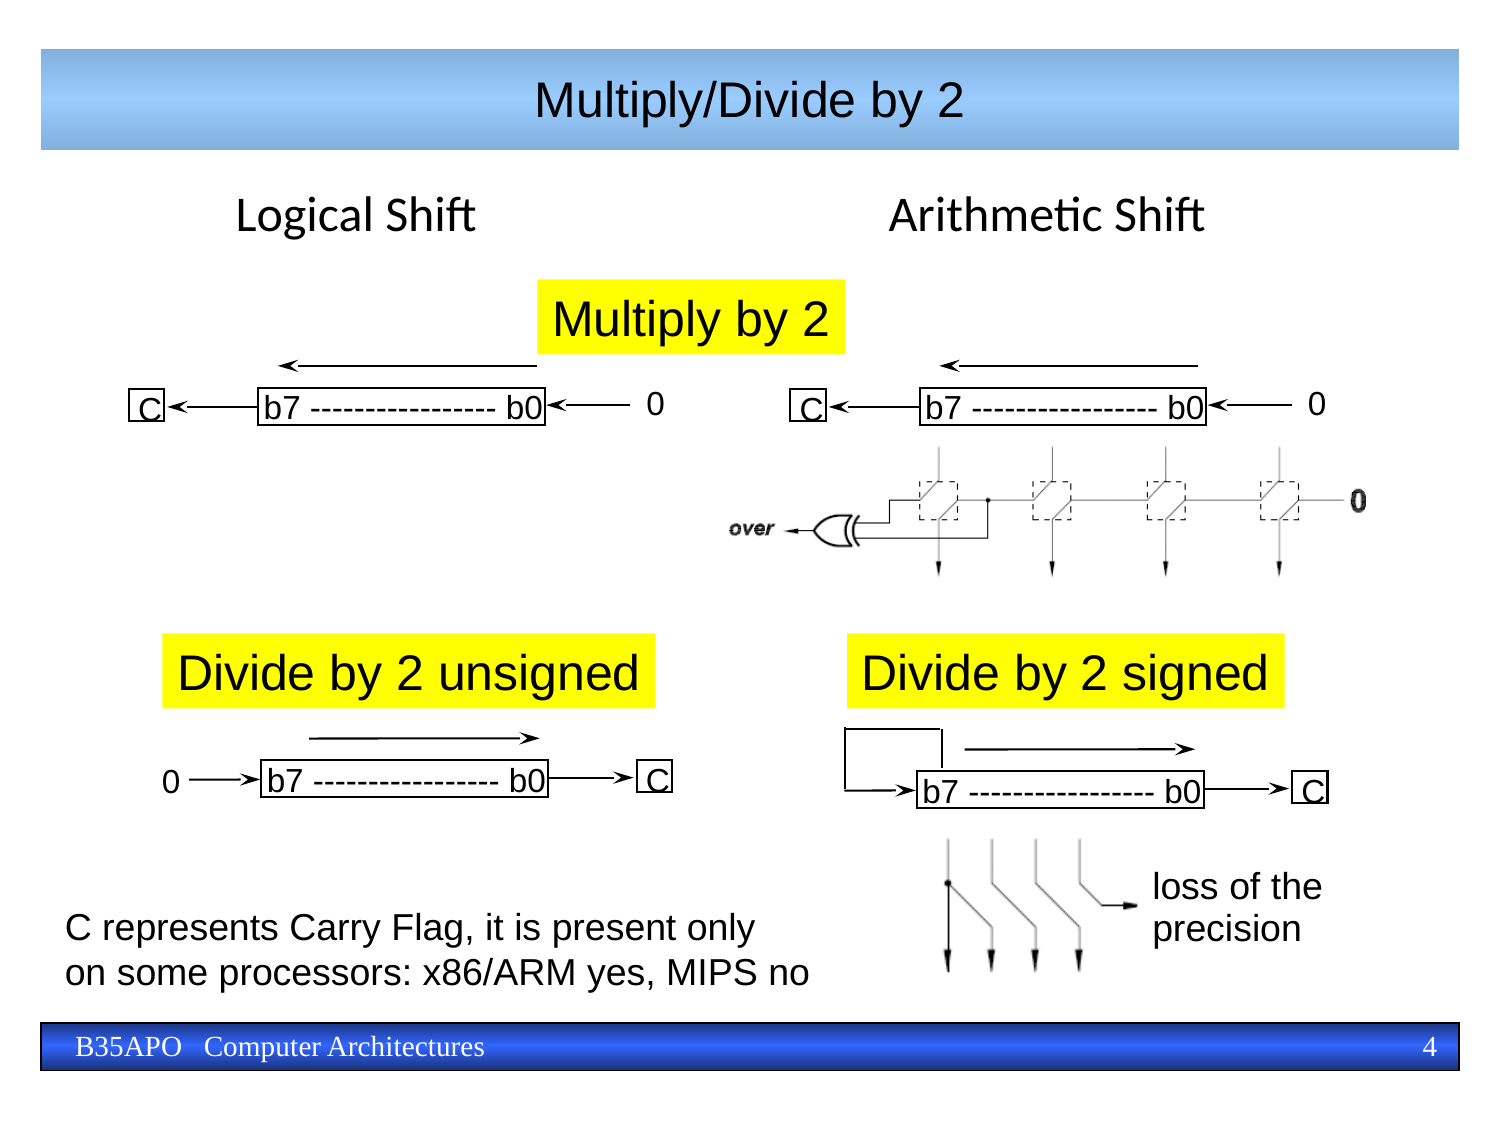

# Multiply/Divide by 2
Logical Shift
Arithmetic Shift
Multiply by 2
0
b7 ----------------- b0
C
0
b7 ----------------- b0
C
Divide by 2 unsigned
Divide by 2 signed
b7 ----------------- b0
C
b7 ----------------- b0
C
0
loss of the
precision
C represents Carry Flag, it is present only
on some processors: x86/ARM yes, MIPS no
B35APO Computer Architectures
4